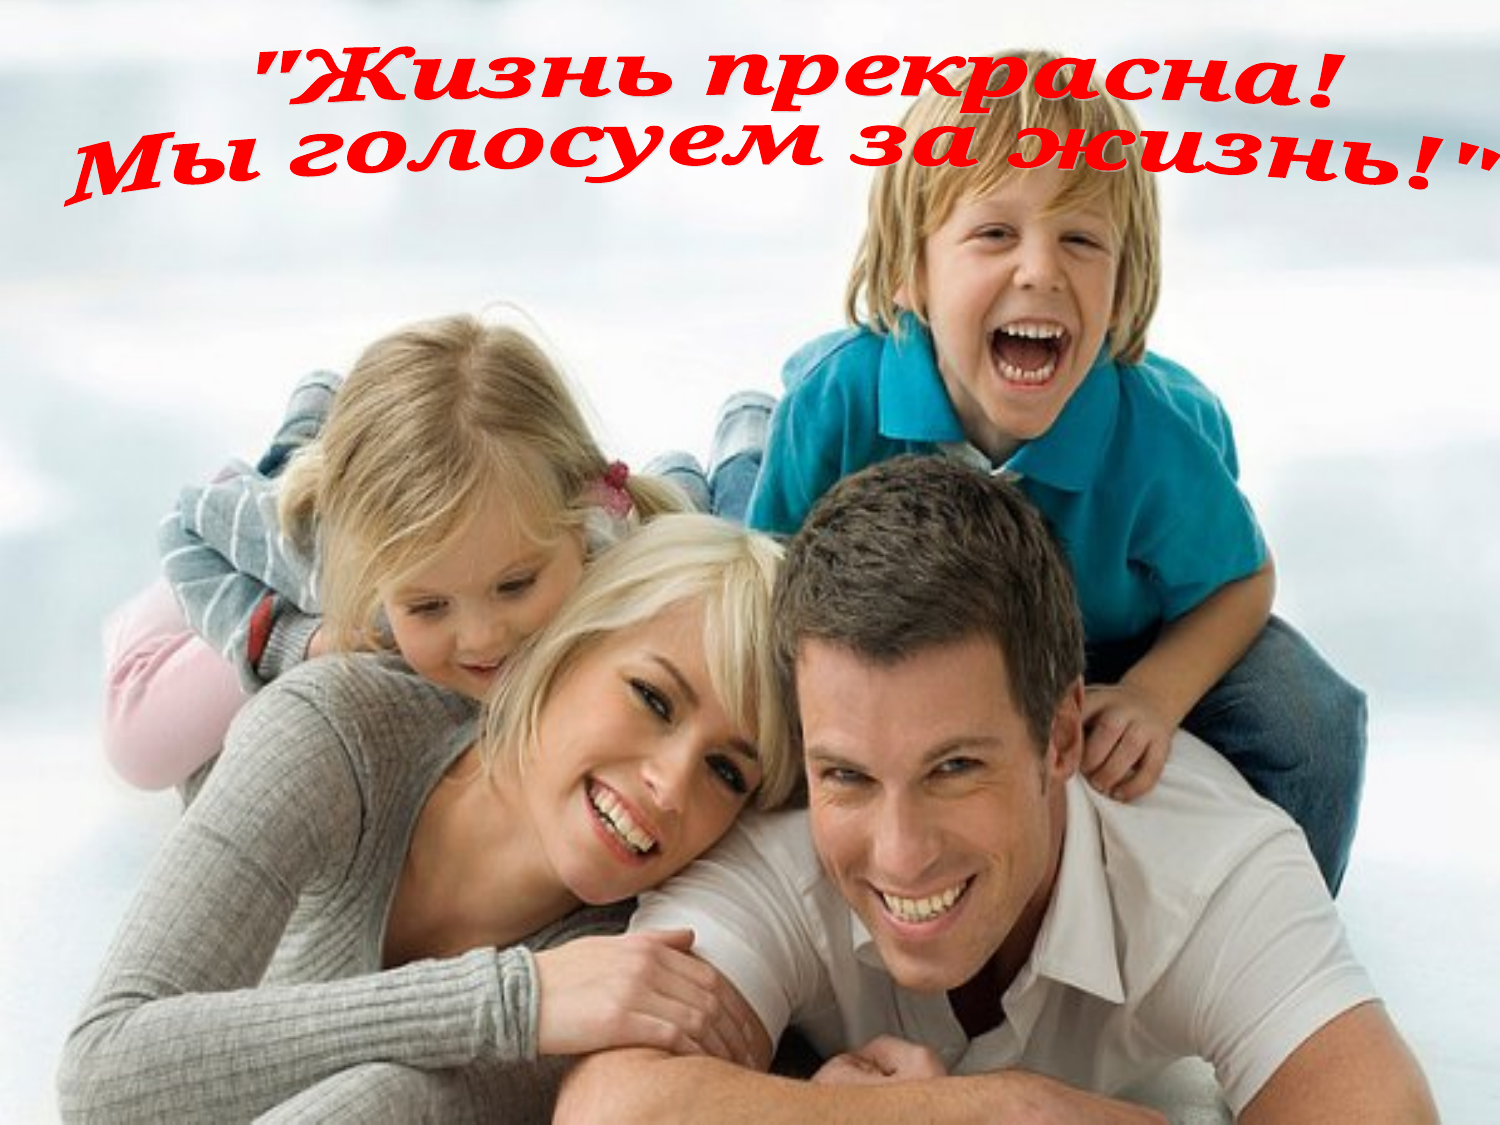

"Жизнь прекрасна!
Мы голосуем за жизнь!"
#